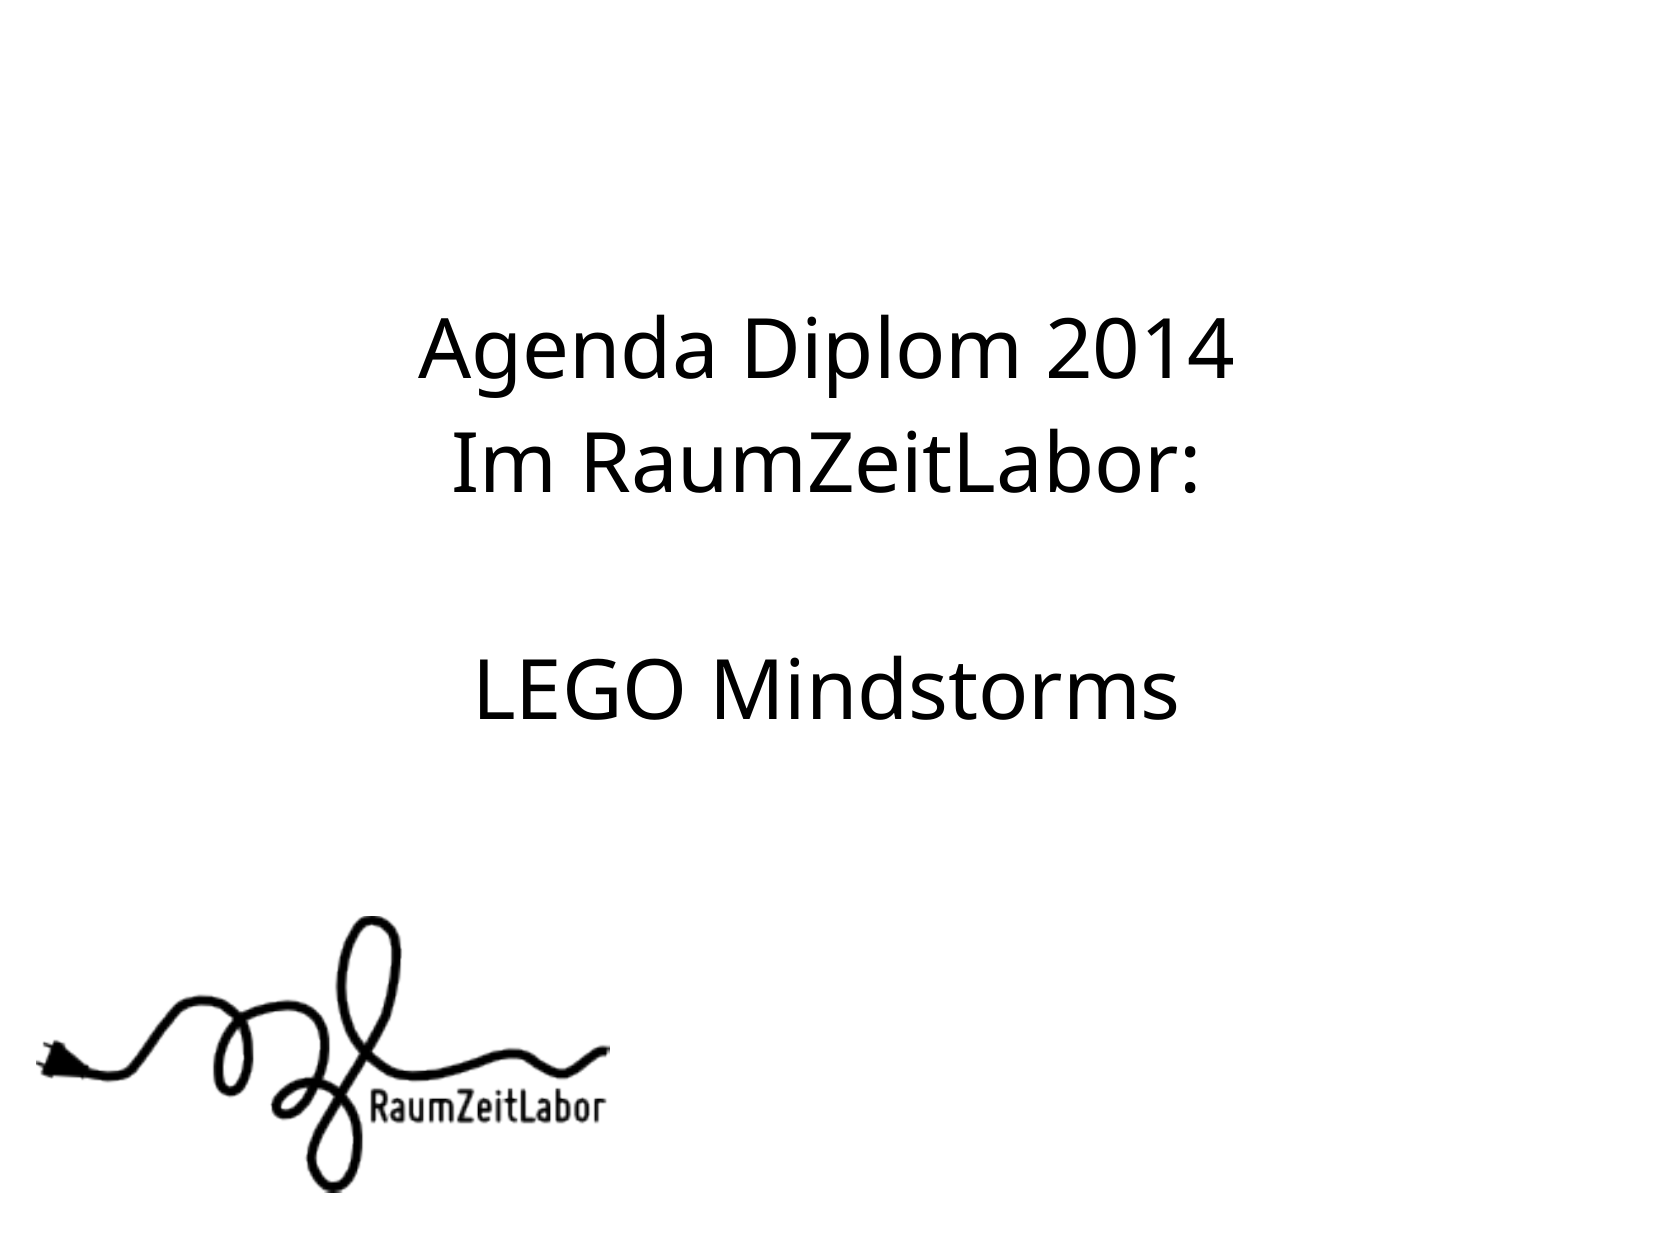

# Agenda Diplom 2014
Im RaumZeitLabor:
LEGO Mindstorms